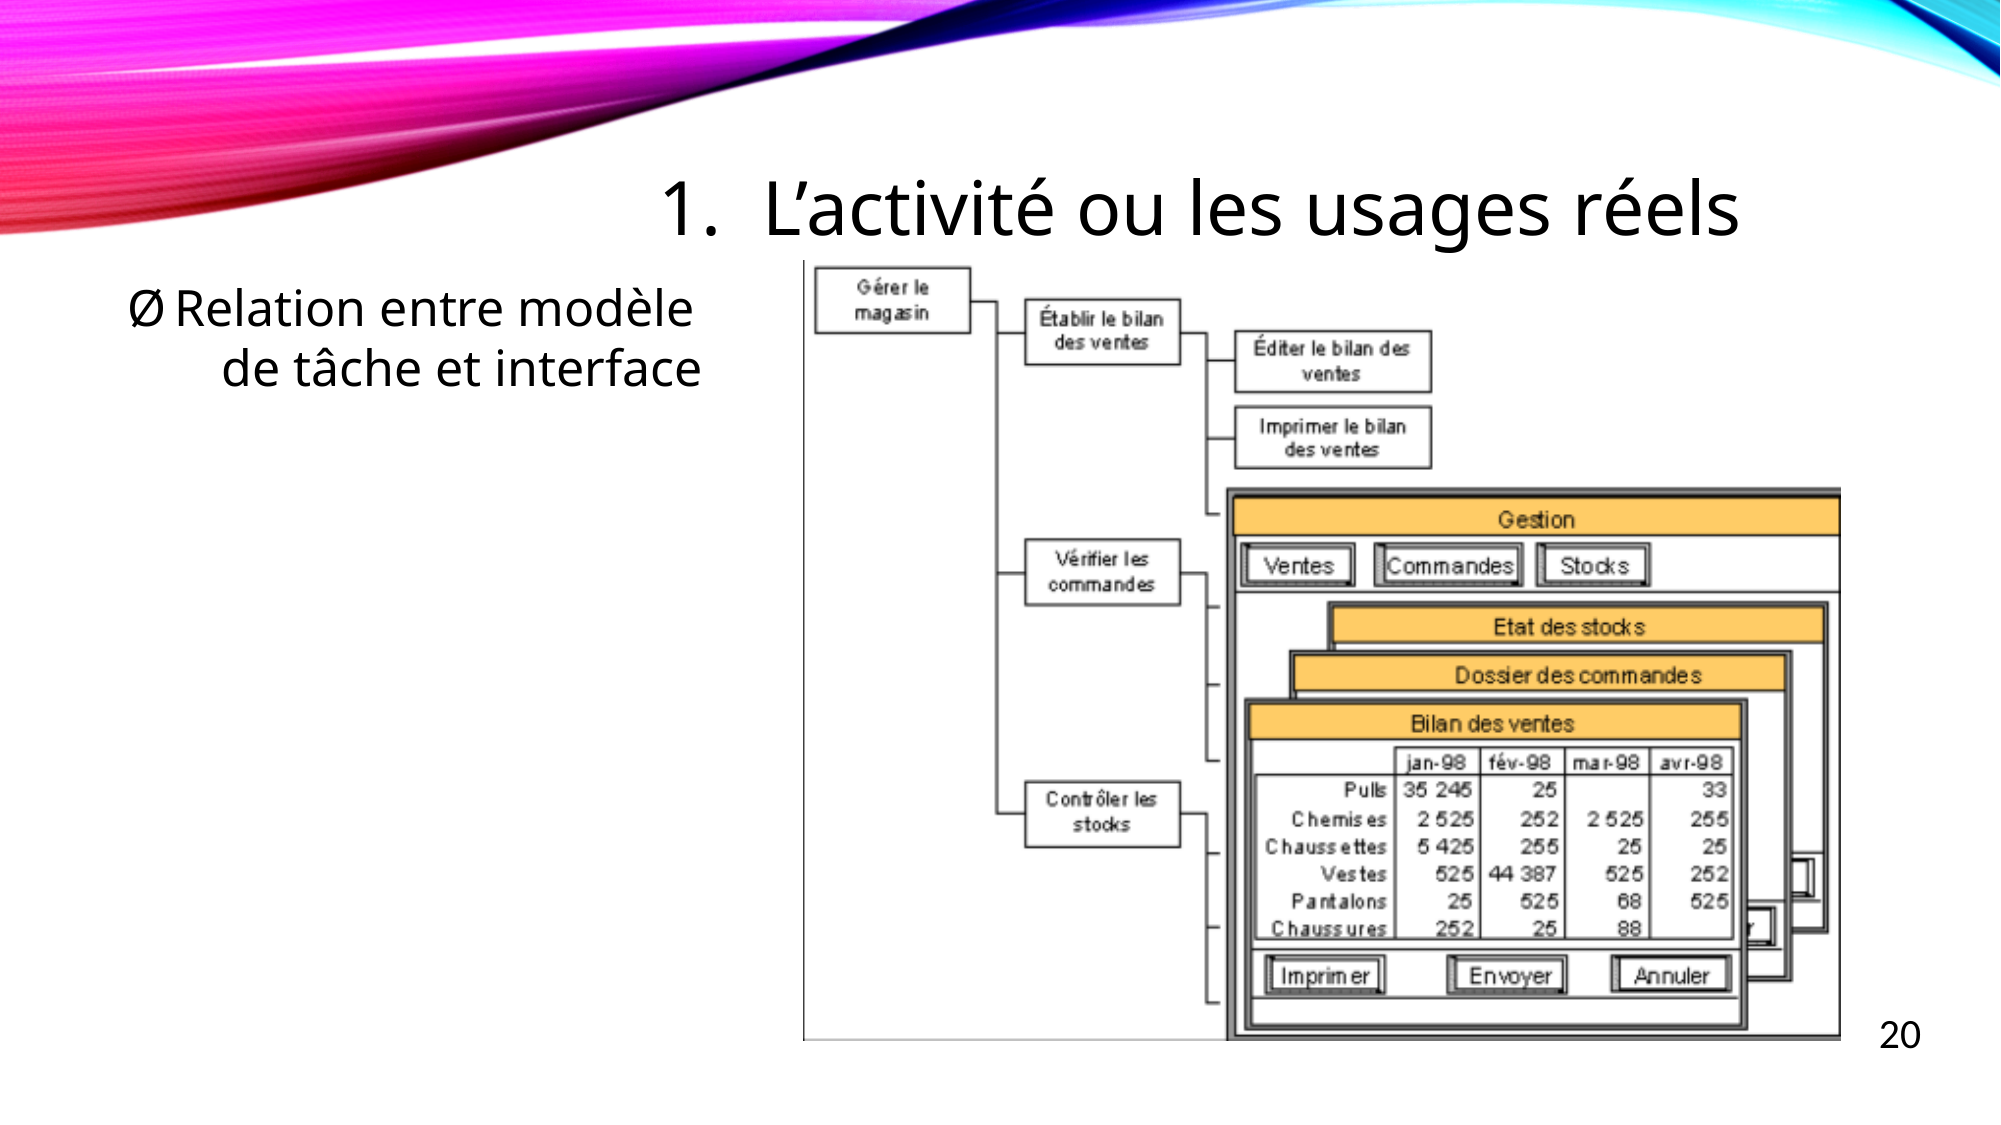

# L’activité ou les usages réels
Relation entre modèle de tâche et interface